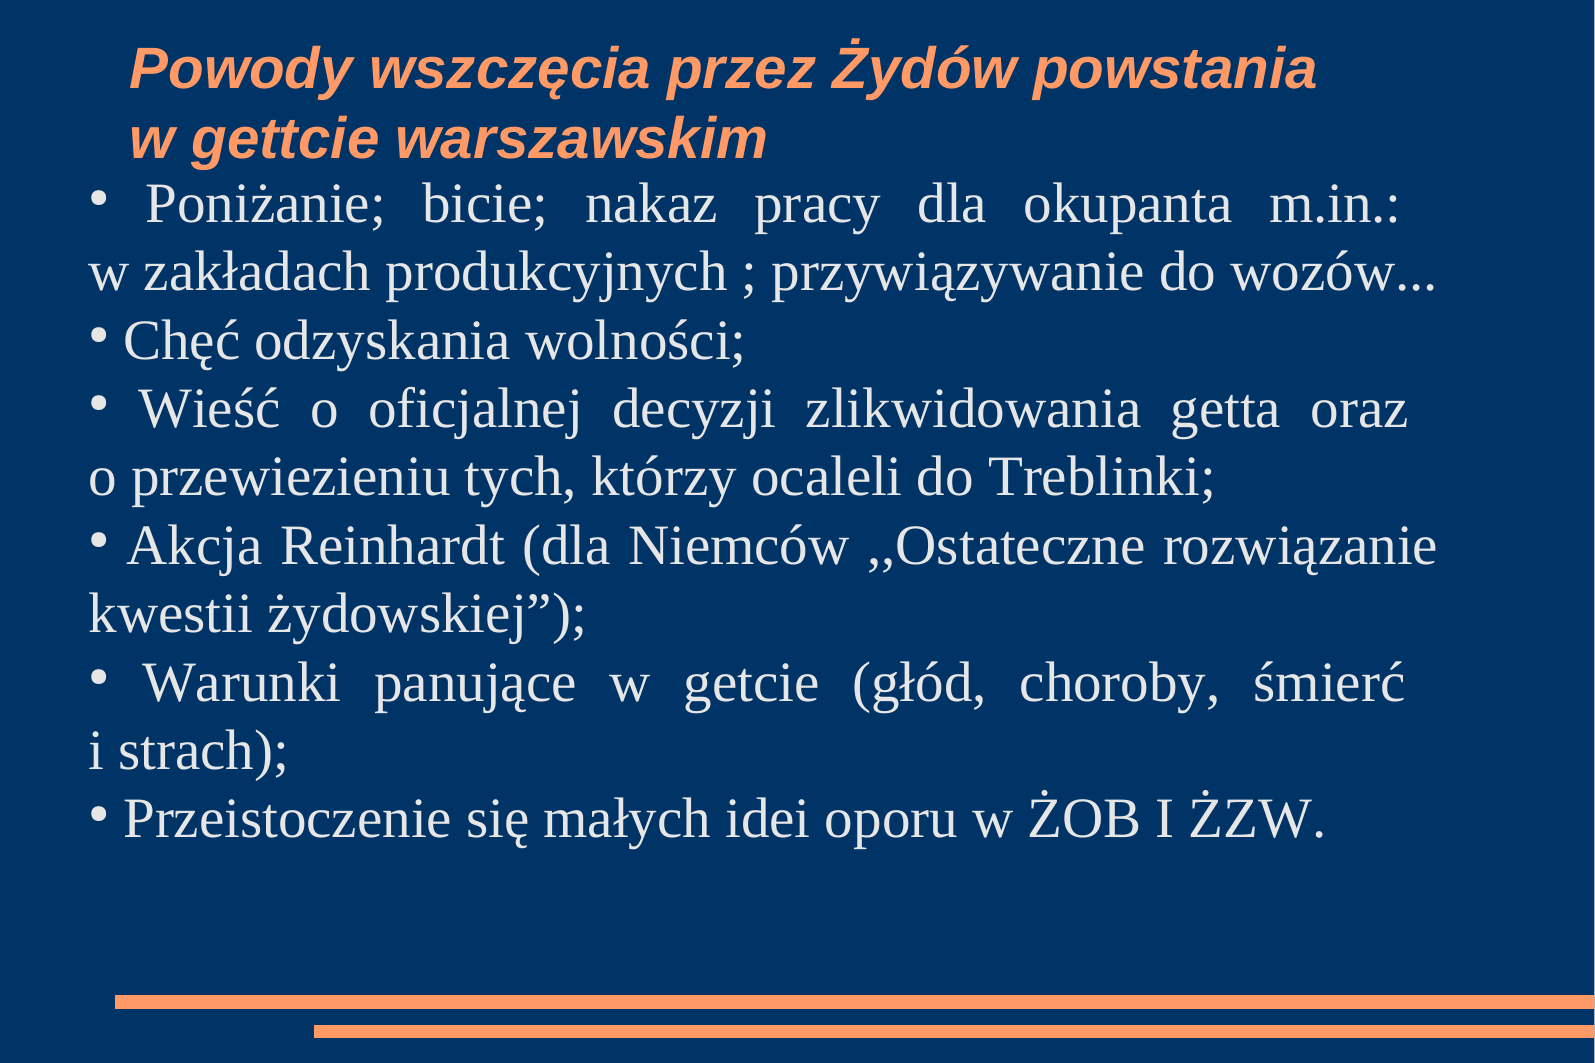

# Powody wszczęcia przez Żydów powstania w gettcie warszawskim
 Poniżanie; bicie; nakaz pracy dla okupanta m.in.:
w zakładach produkcyjnych ; przywiązywanie do wozów...
 Chęć odzyskania wolności;
 Wieść o oficjalnej decyzji zlikwidowania getta oraz
o przewiezieniu tych, którzy ocaleli do Treblinki;
 Akcja Reinhardt (dla Niemców ,,Ostateczne rozwiązanie kwestii żydowskiej”);
 Warunki panujące w getcie (głód, choroby, śmierć
i strach);
 Przeistoczenie się małych idei oporu w ŻOB I ŻZW.